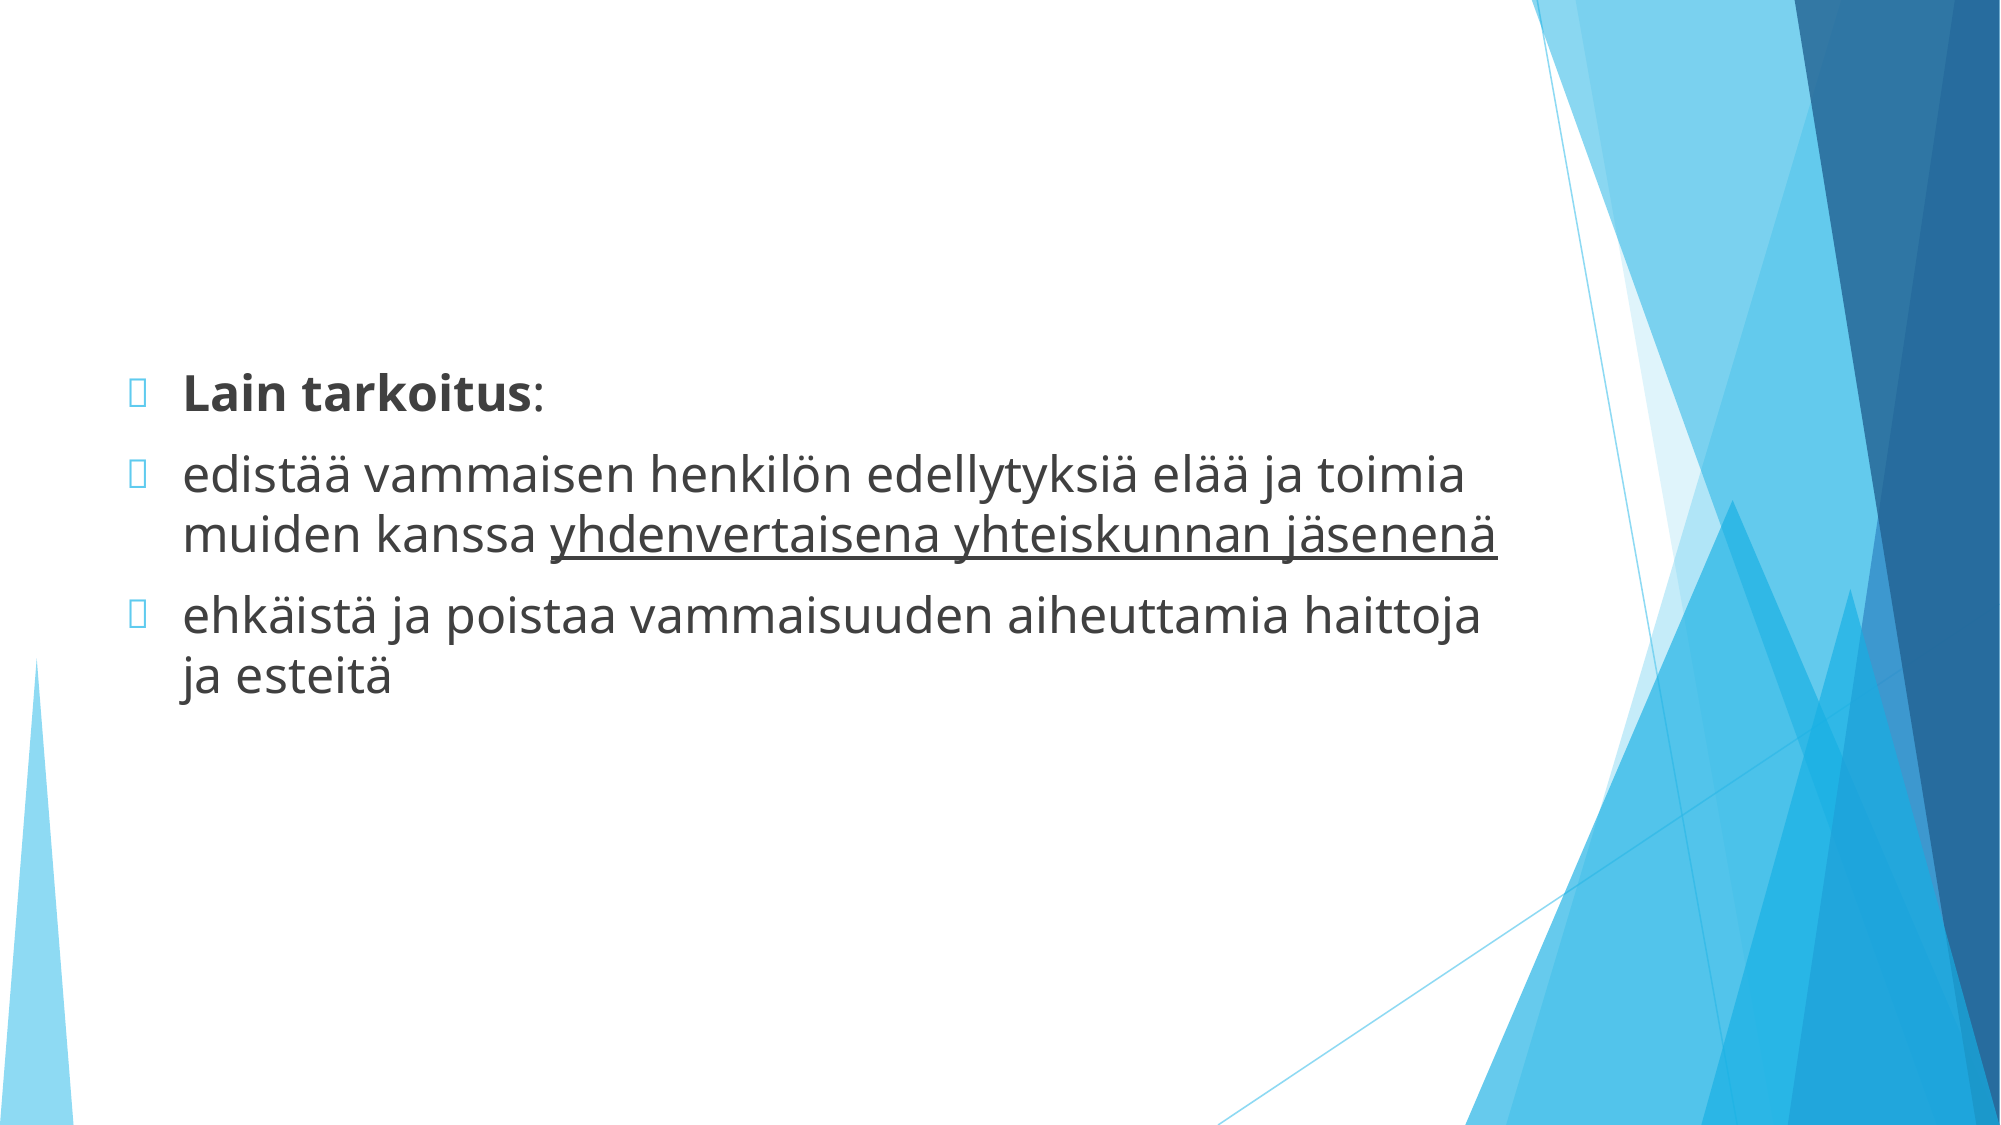

#
Lain tarkoitus:
edistää vammaisen henkilön edellytyksiä elää ja toimia muiden kanssa yhdenvertaisena yhteiskunnan jäsenenä
ehkäistä ja poistaa vammaisuuden aiheuttamia haittoja ja esteitä